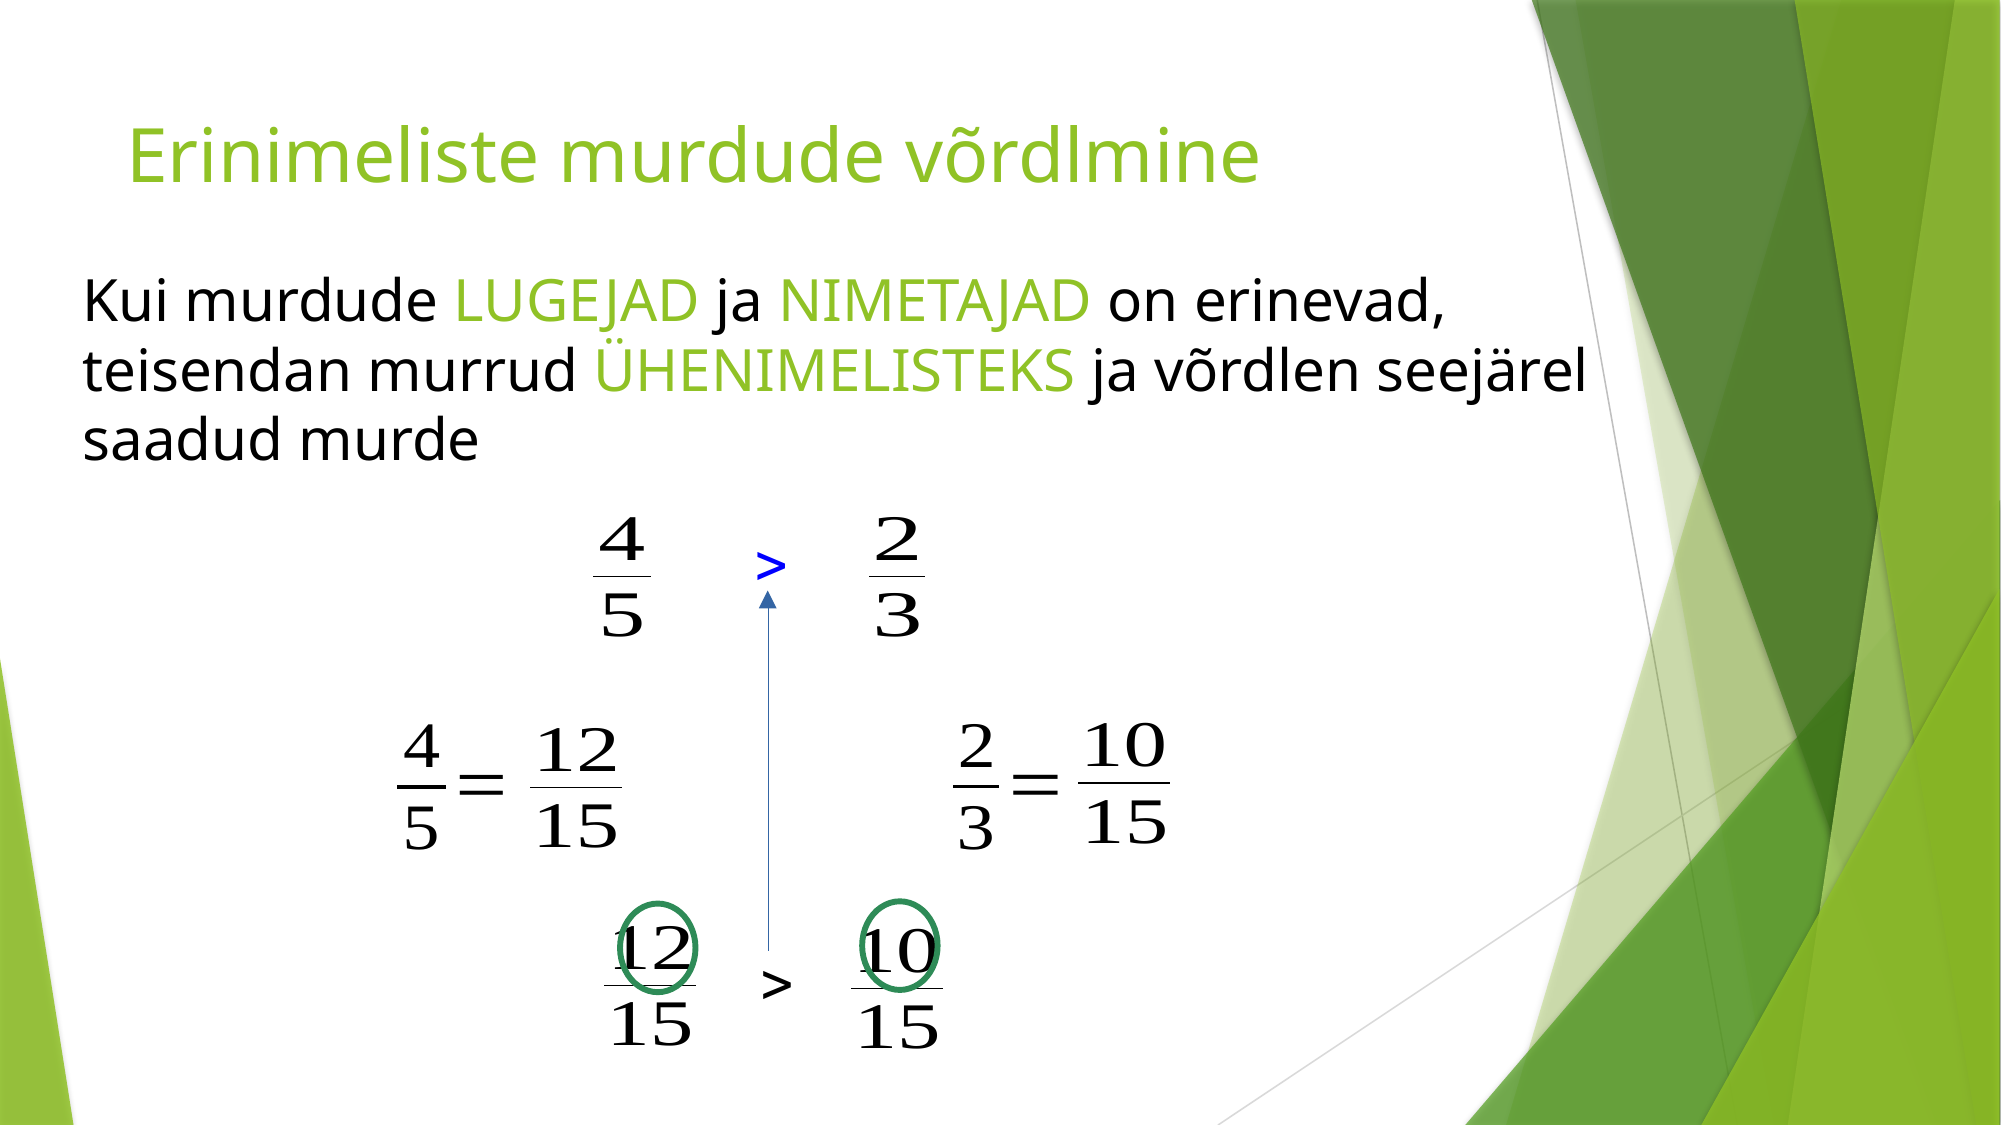

# Erinimeliste murdude võrdlmine
Kui murdude LUGEJAD ja NIMETAJAD on erinevad,
teisendan murrud ÜHENIMELISTEKS ja võrdlen seejärel
saadud murde